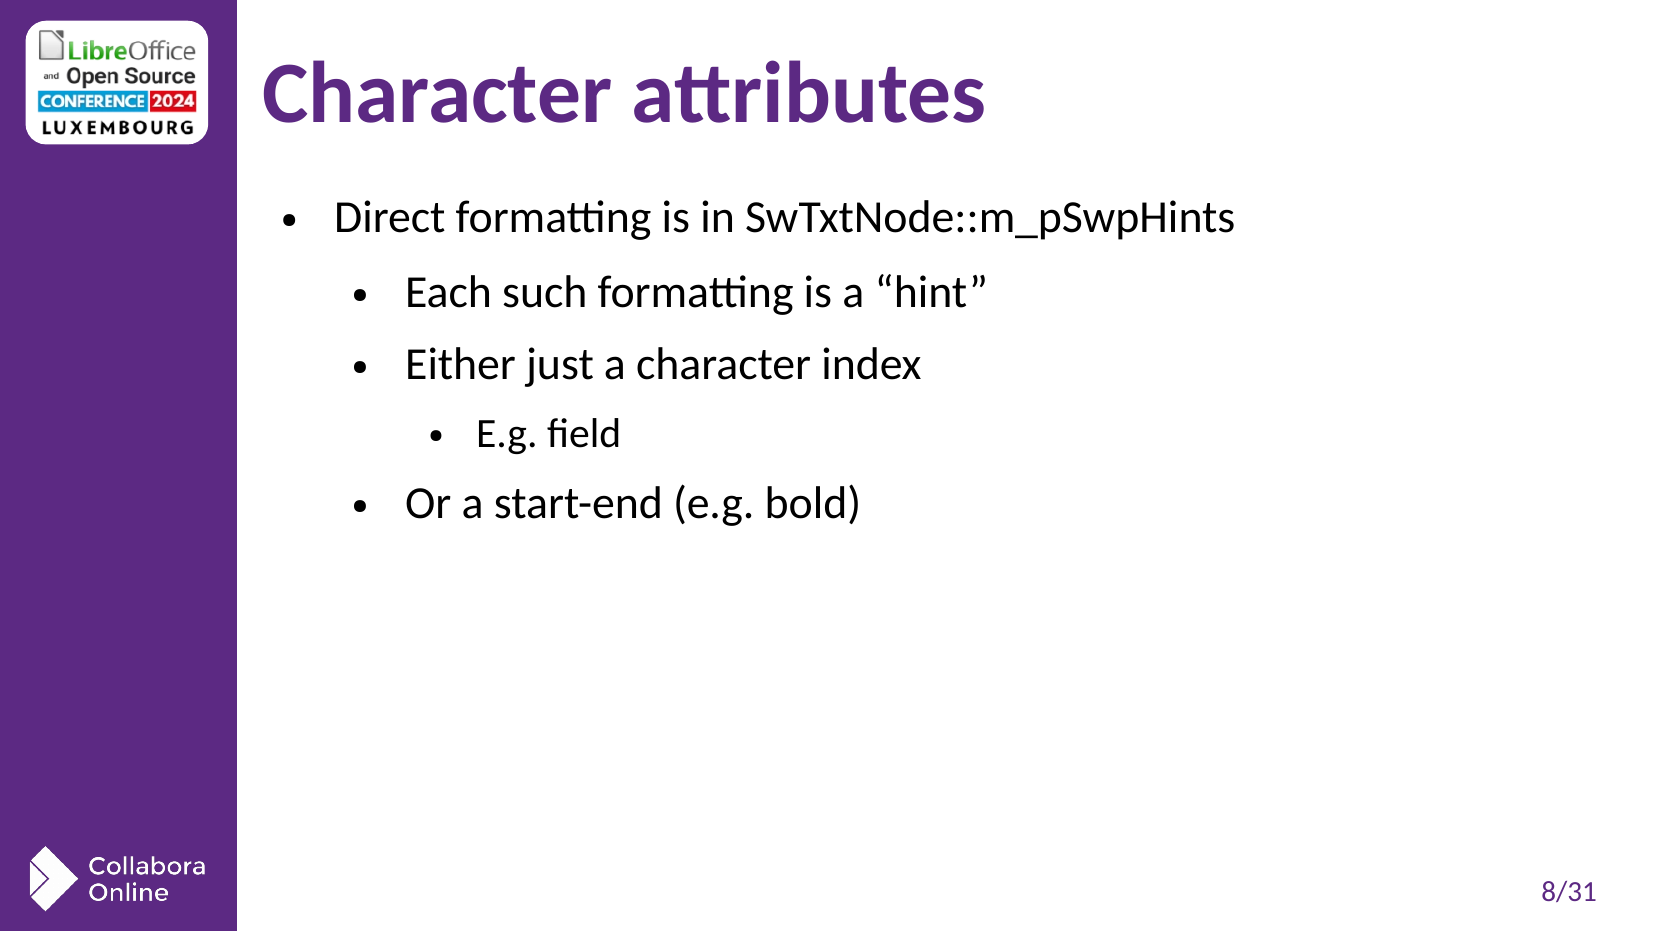

# Character attributes
Direct formatting is in SwTxtNode::m_pSwpHints
Each such formatting is a “hint”
Either just a character index
E.g. field
Or a start-end (e.g. bold)
8